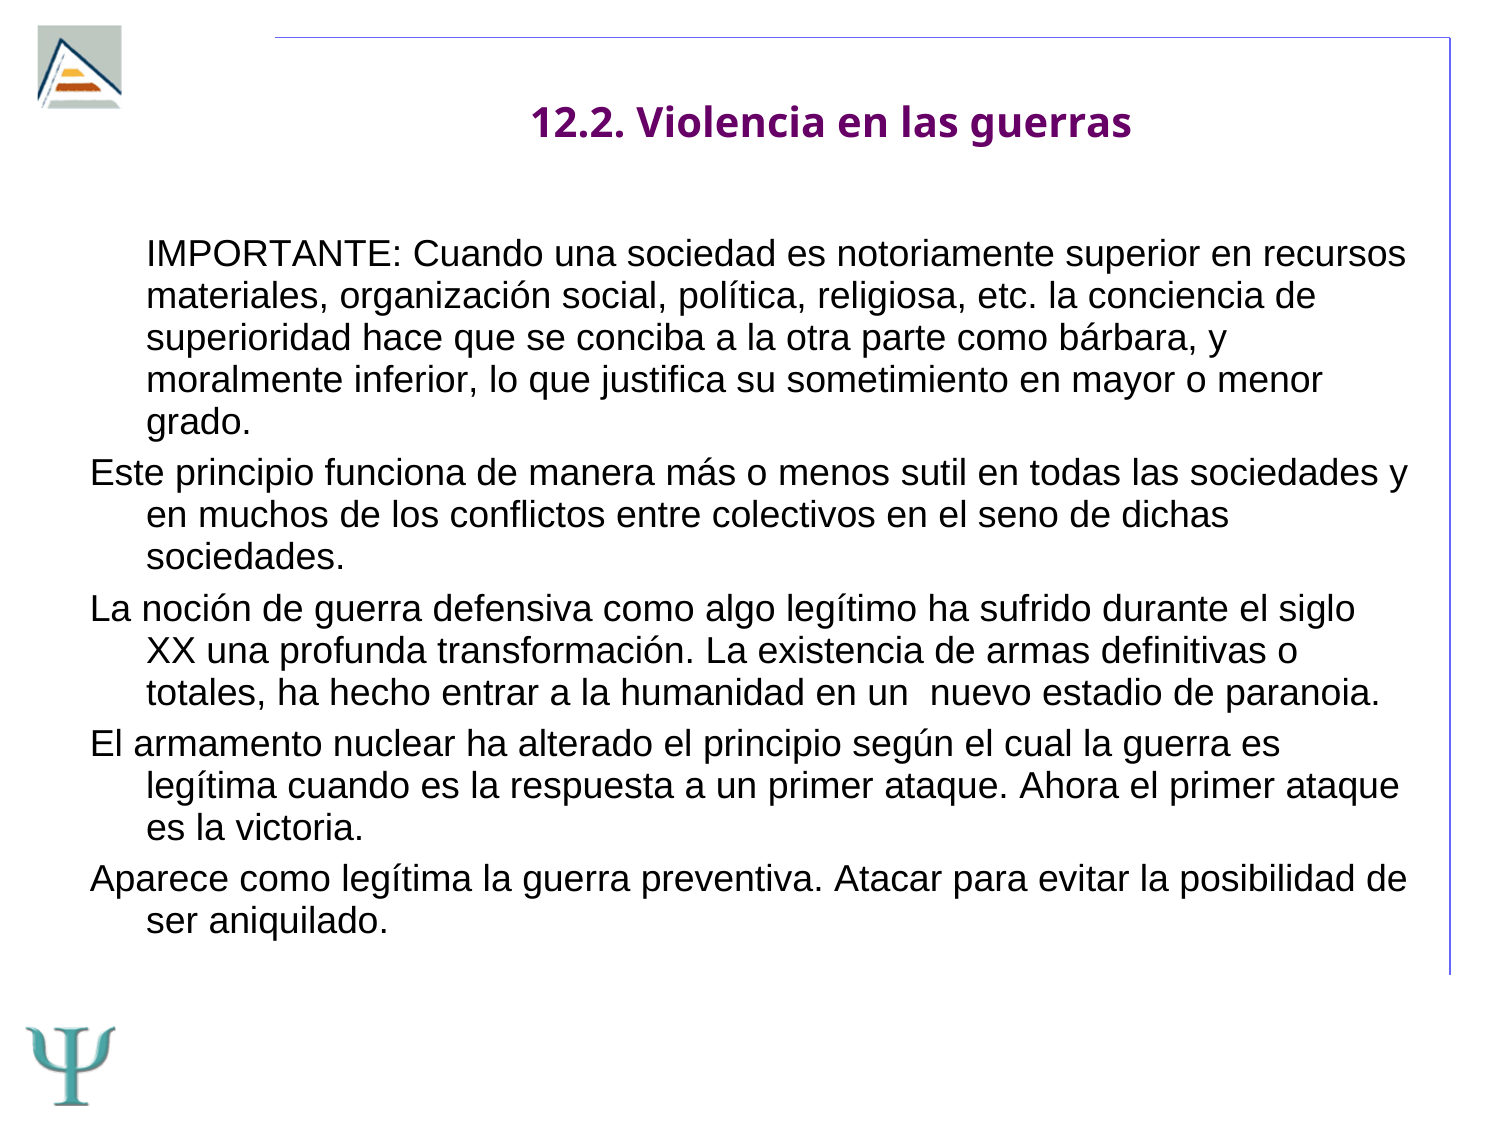

# 12.2. Violencia en las guerras
	IMPORTANTE: Cuando una sociedad es notoriamente superior en recursos materiales, organización social, política, religiosa, etc. la conciencia de superioridad hace que se conciba a la otra parte como bárbara, y moralmente inferior, lo que justifica su sometimiento en mayor o menor grado.
Este principio funciona de manera más o menos sutil en todas las sociedades y en muchos de los conflictos entre colectivos en el seno de dichas sociedades.
La noción de guerra defensiva como algo legítimo ha sufrido durante el siglo XX una profunda transformación. La existencia de armas definitivas o totales, ha hecho entrar a la humanidad en un nuevo estadio de paranoia.
El armamento nuclear ha alterado el principio según el cual la guerra es legítima cuando es la respuesta a un primer ataque. Ahora el primer ataque es la victoria.
Aparece como legítima la guerra preventiva. Atacar para evitar la posibilidad de ser aniquilado.